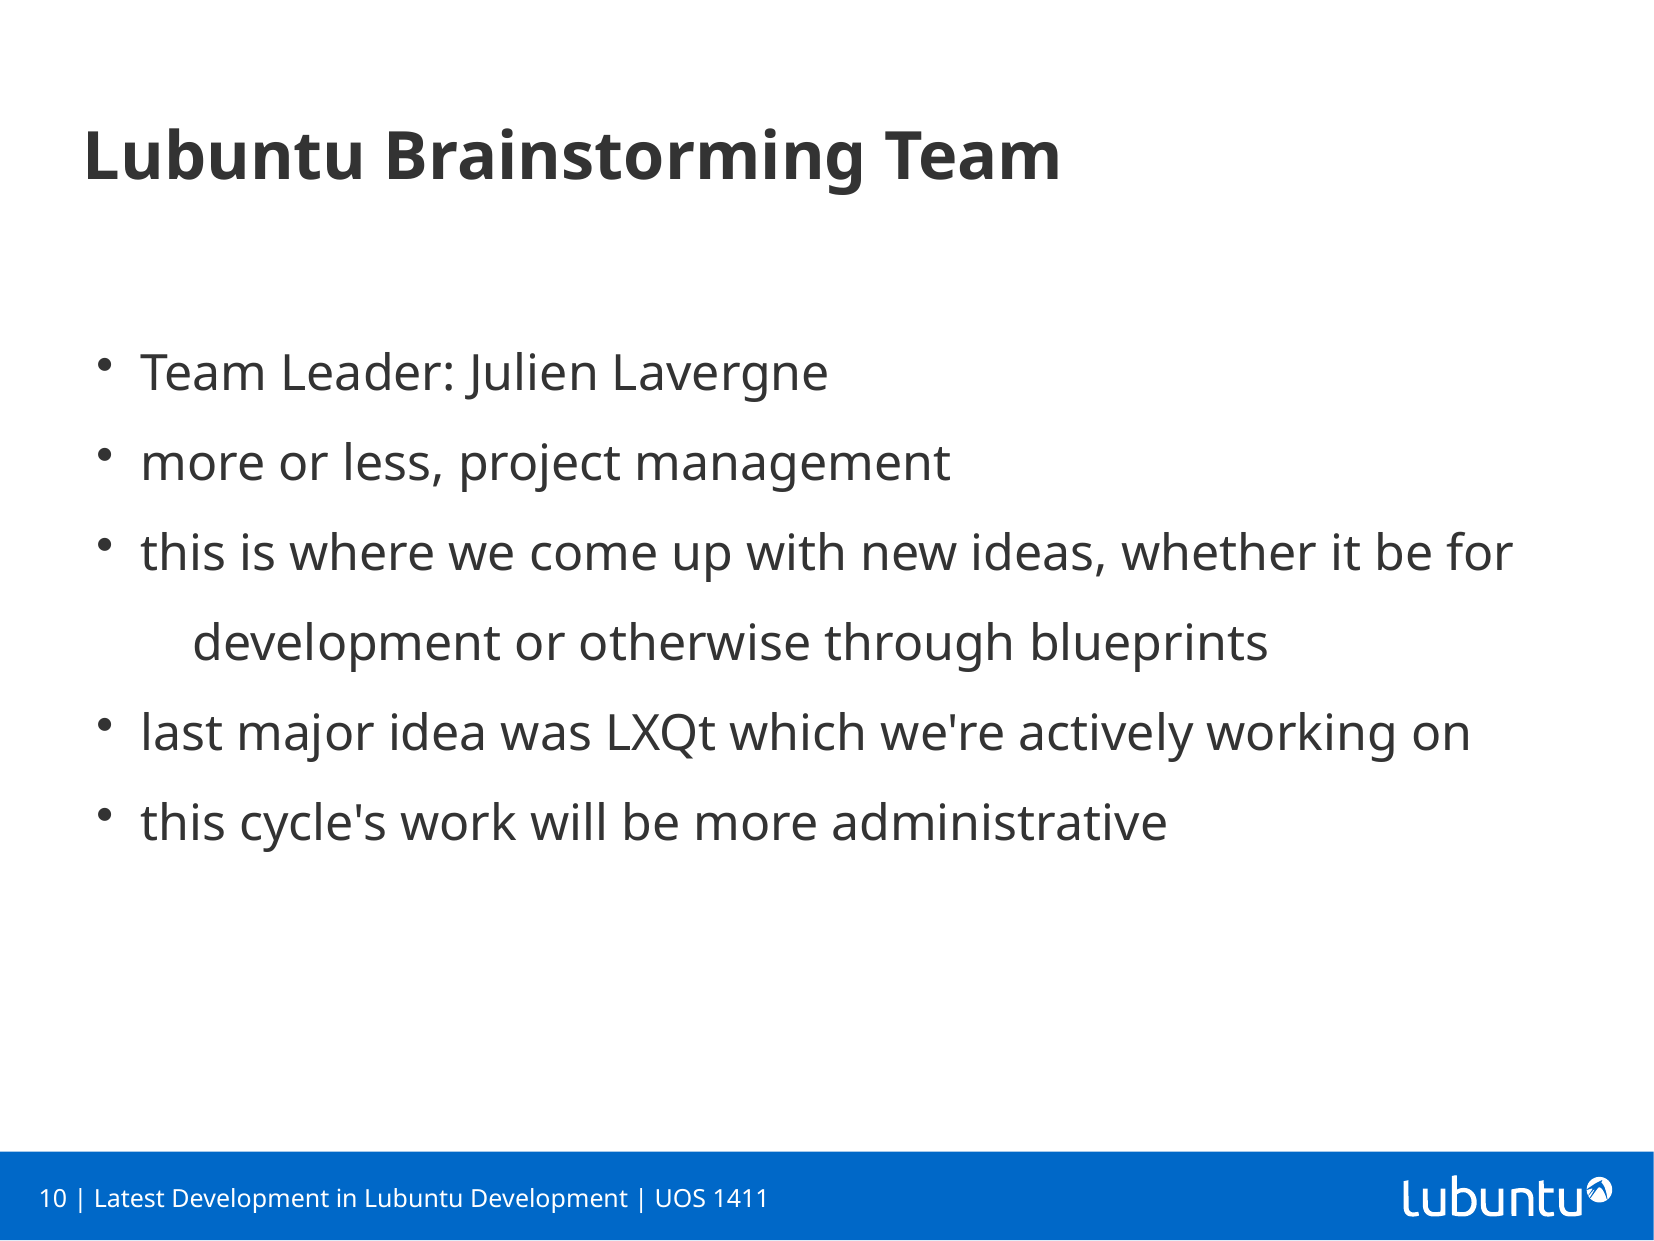

# Lubuntu Brainstorming Team
Team Leader: Julien Lavergne
more or less, project management
this is where we come up with new ideas, whether it be for development or otherwise through blueprints
last major idea was LXQt which we're actively working on
this cycle's work will be more administrative